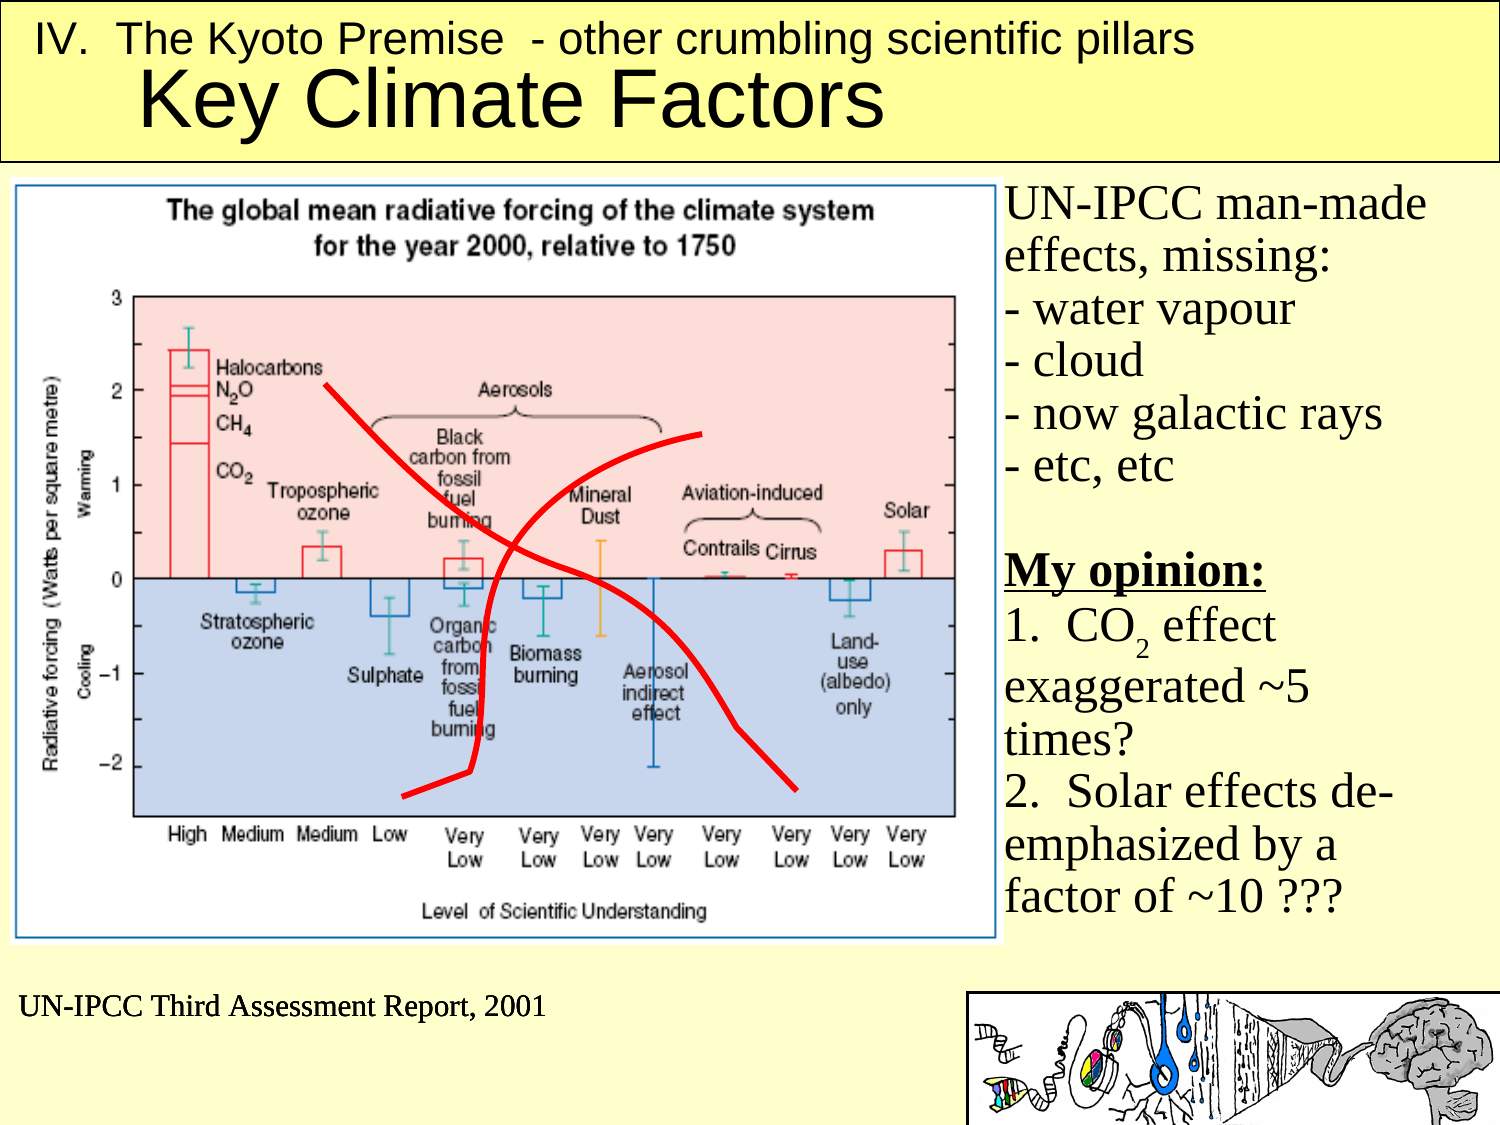

IV. The Kyoto Premise - other crumbling scientific pillars
 Key Climate Factors
UN-IPCC man-made effects, missing:
- water vapour
- cloud
- now galactic rays
- etc, etc
My opinion:
1. CO2 effect exaggerated ~5 times?
2. Solar effects de-emphasized by a factor of ~10 ???
UN-IPCC Third Assessment Report, 2001
UN-IPCC Third Assessment Report, 2001
UN-IPCC Third Assessment Report, 2001